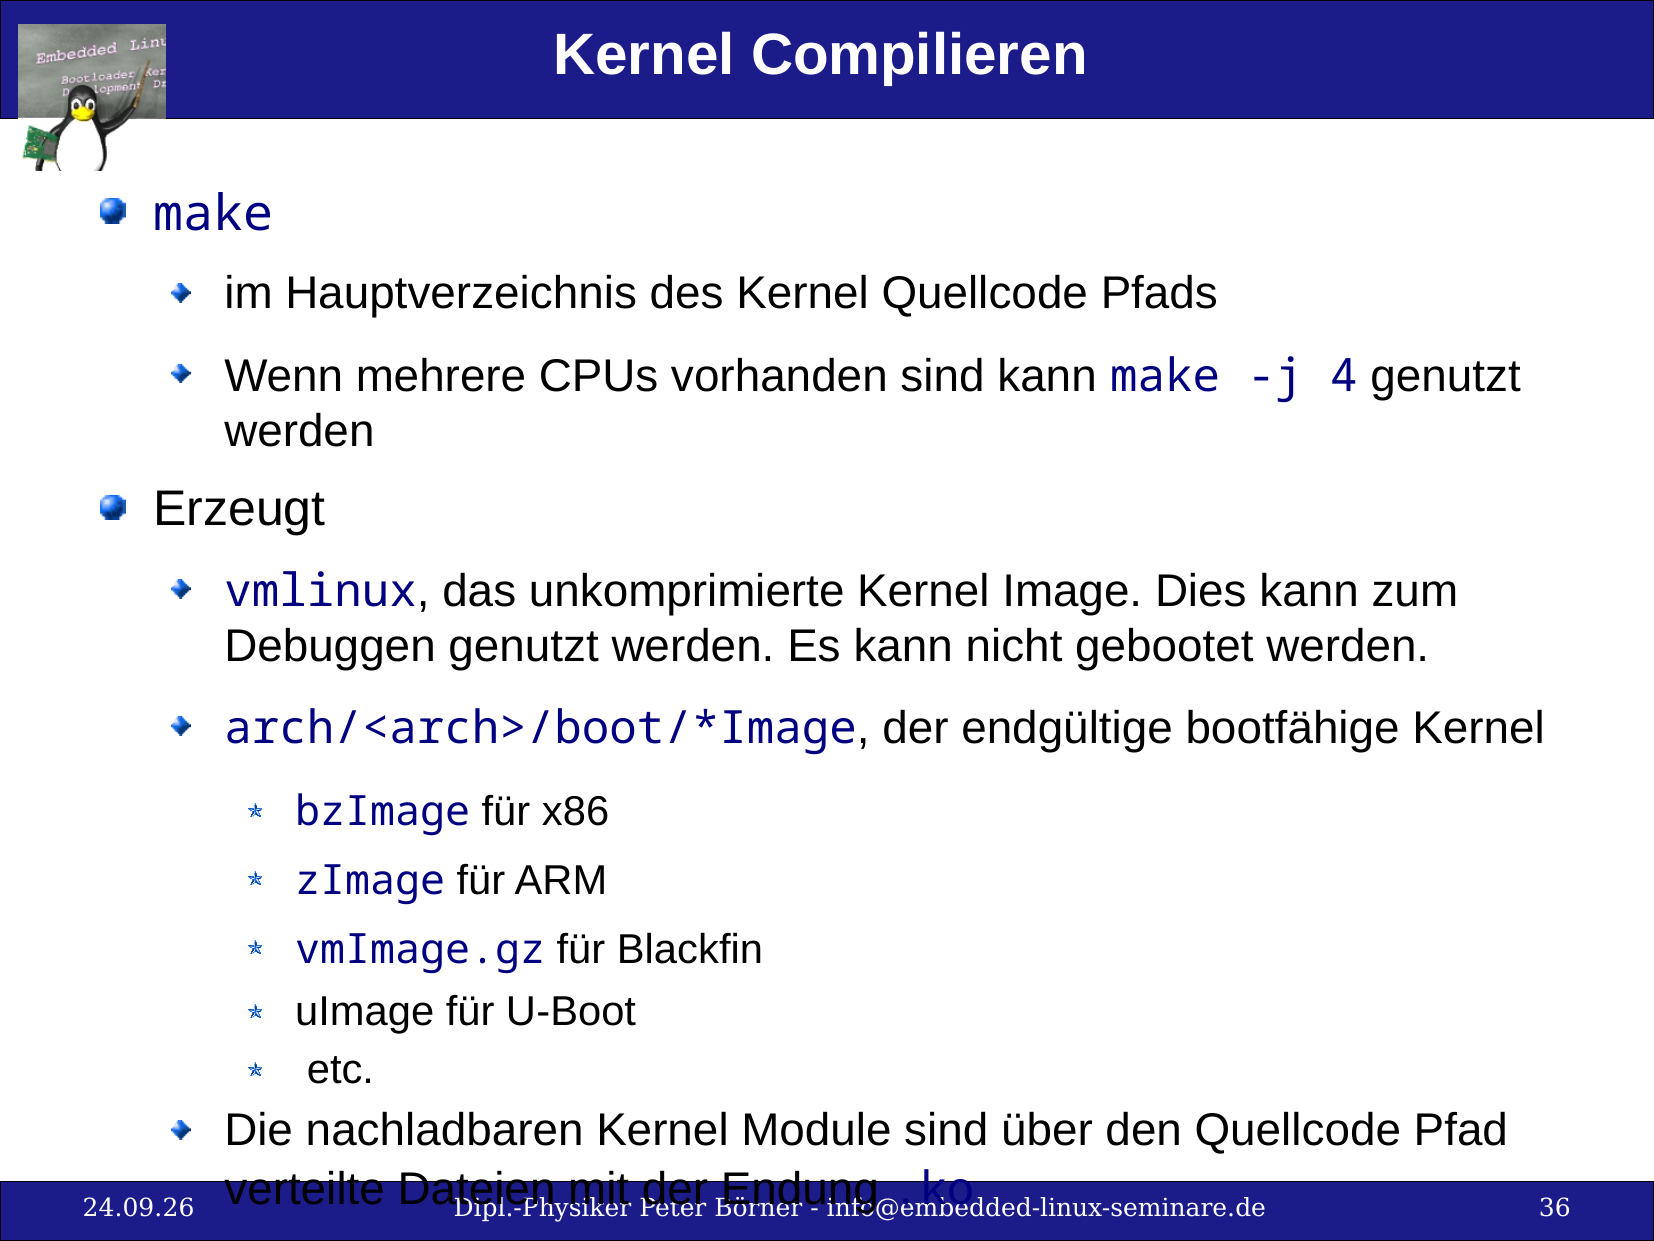

# Kernel Compilieren
make
im Hauptverzeichnis des Kernel Quellcode Pfads
Wenn mehrere CPUs vorhanden sind kann make -j 4 genutzt werden
Erzeugt
vmlinux, das unkomprimierte Kernel Image. Dies kann zum Debuggen genutzt werden. Es kann nicht gebootet werden.
arch/<arch>/boot/*Image, der endgültige bootfähige Kernel
bzImage für x86
zImage für ARM
vmImage.gz für Blackfin
uImage für U-Boot
 etc.
Die nachladbaren Kernel Module sind über den Quellcode Pfad verteilte Dateien mit der Endung .ko
 Dipl.-Physiker Peter Börner - info@embedded-linux-seminare.de
36